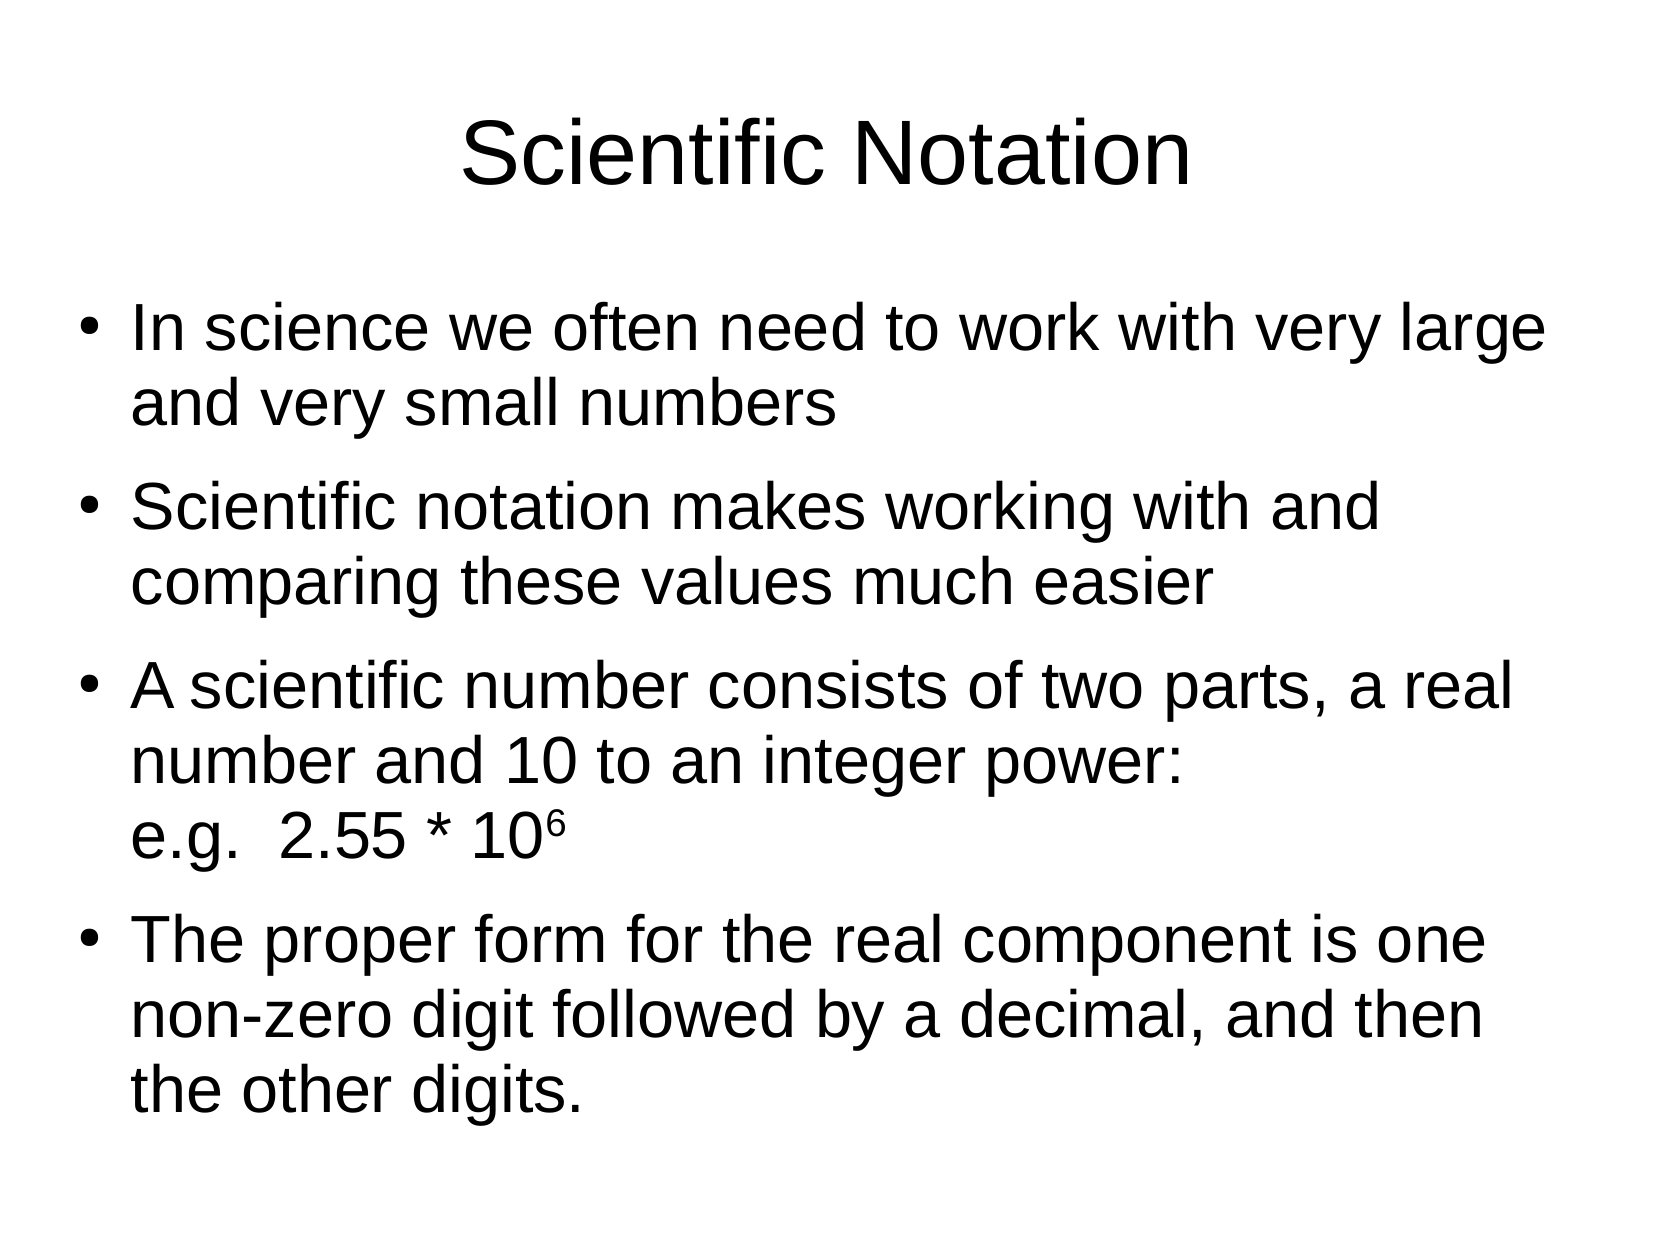

# Scientific Notation
In science we often need to work with very large and very small numbers
Scientific notation makes working with and comparing these values much easier
A scientific number consists of two parts, a real number and 10 to an integer power:
e.g. 2.55 * 106
The proper form for the real component is one non-zero digit followed by a decimal, and then the other digits.